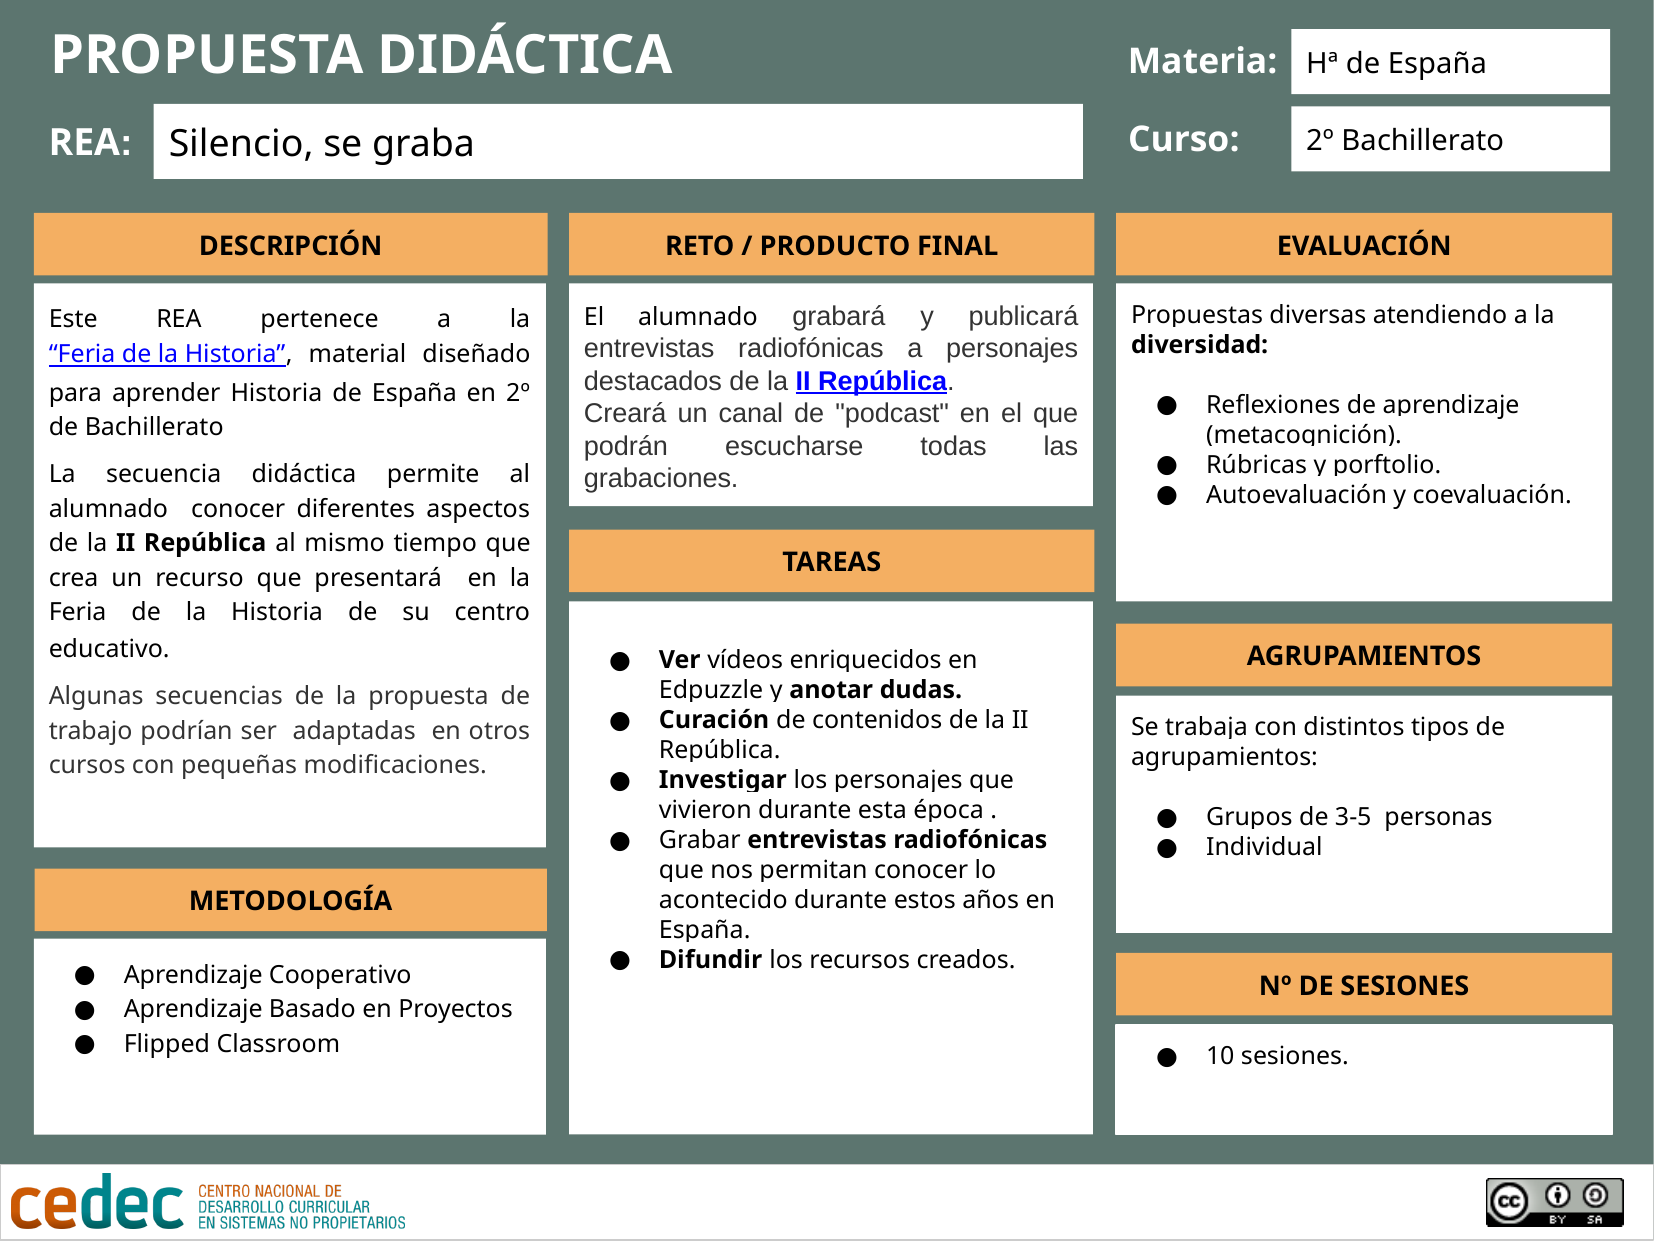

PROPUESTA DIDÁCTICA
Hª de España
Materia:
Silencio, se graba
2º Bachillerato
Curso:
REA:
DESCRIPCIÓN
RETO / PRODUCTO FINAL
EVALUACIÓN
Este REA pertenece a la “Feria de la Historia”, material diseñado para aprender Historia de España en 2º de Bachillerato
La secuencia didáctica permite al alumnado conocer diferentes aspectos de la II República al mismo tiempo que crea un recurso que presentará en la Feria de la Historia de su centro educativo.
Algunas secuencias de la propuesta de trabajo podrían ser adaptadas en otros cursos con pequeñas modificaciones.
El alumnado grabará y publicará entrevistas radiofónicas a personajes destacados de la II República.
Creará un canal de "podcast" en el que podrán escucharse todas las grabaciones.
Propuestas diversas atendiendo a la diversidad:
Reflexiones de aprendizaje (metacognición).
Rúbricas y porftolio.
Autoevaluación y coevaluación.
TAREAS
Ver vídeos enriquecidos en Edpuzzle y anotar dudas.
Curación de contenidos de la II República.
Investigar los personajes que vivieron durante esta época .
Grabar entrevistas radiofónicas que nos permitan conocer lo acontecido durante estos años en España.
Difundir los recursos creados.
AGRUPAMIENTOS
Se trabaja con distintos tipos de agrupamientos:
Grupos de 3-5 personas
Individual
METODOLOGÍA
Aprendizaje Cooperativo
Aprendizaje Basado en Proyectos
Flipped Classroom
Nº DE SESIONES
10 sesiones.